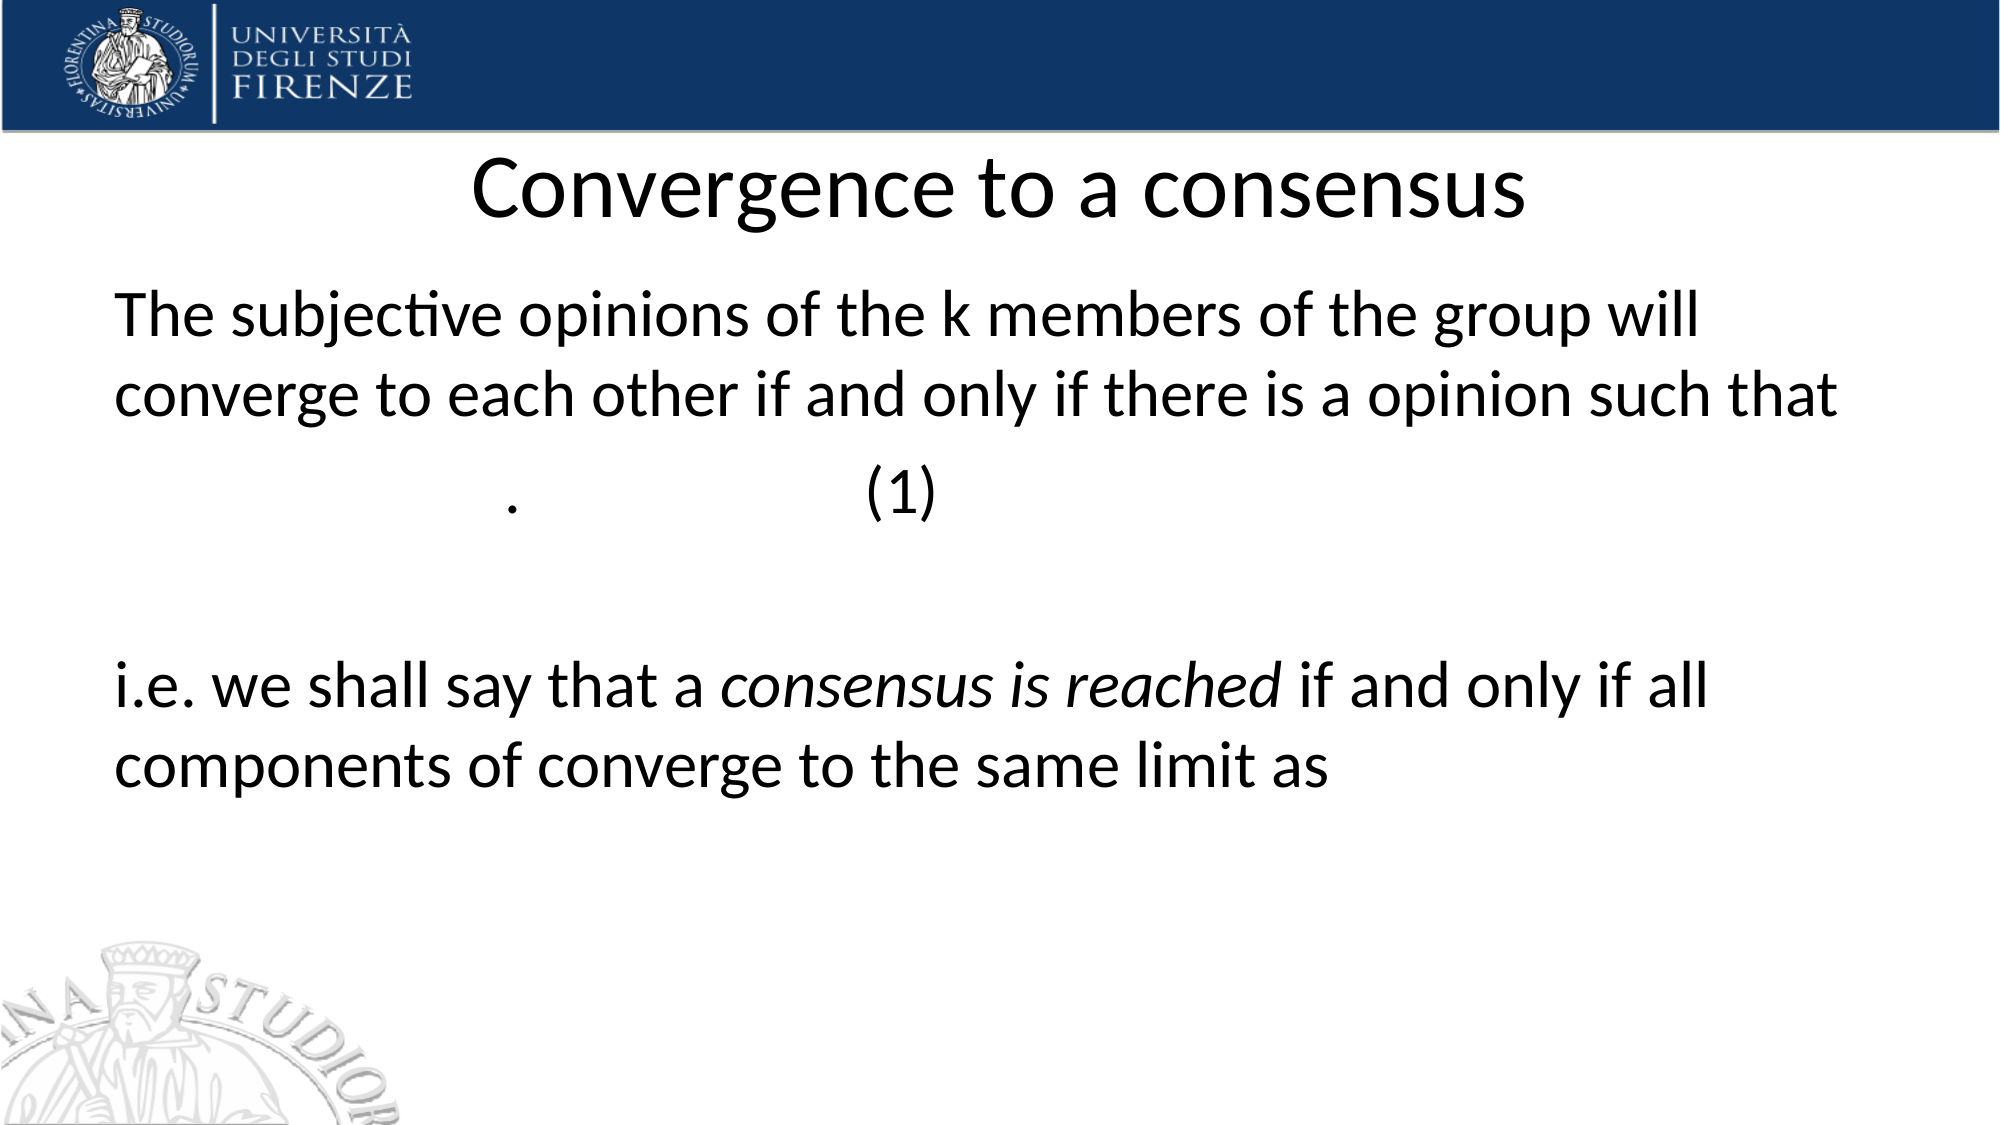

# Convergence to a consensus
The subjective opinions of the k members of the group will converge to each other if and only if there is a opinion such that
 .					(1)
i.e. we shall say that a consensus is reached if and only if all components of converge to the same limit as